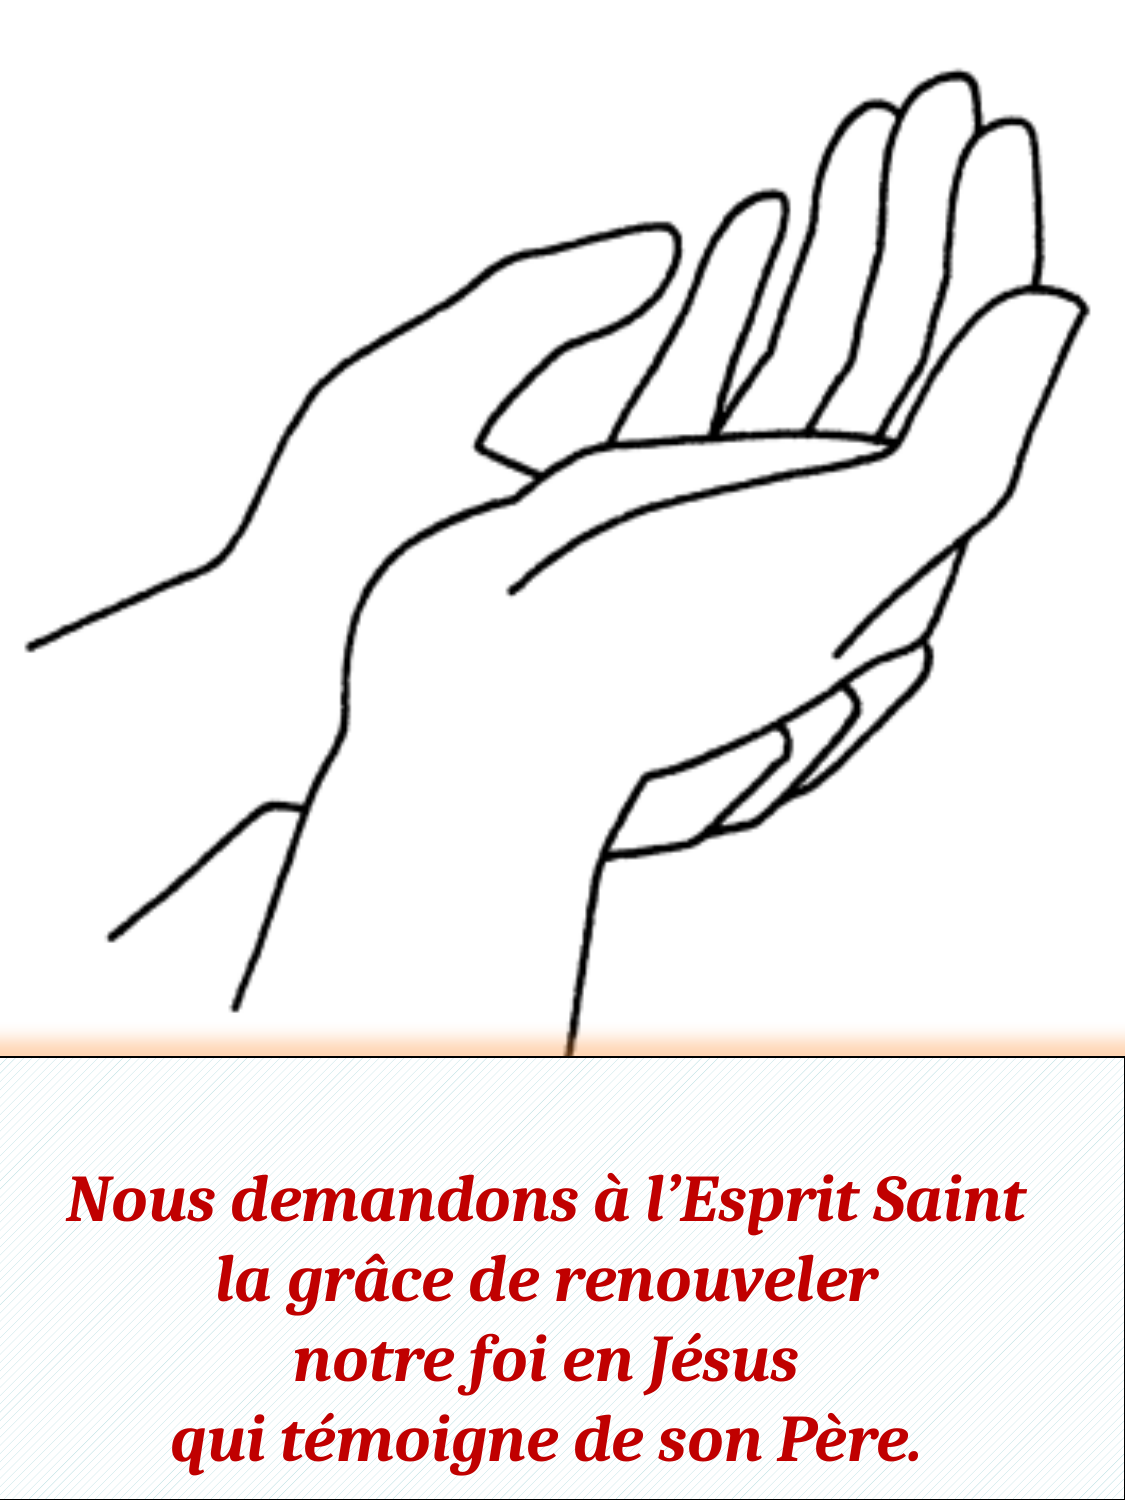

Nous demandons à l’Esprit Saint
la grâce de renouveler
notre foi en Jésus
qui témoigne de son Père.